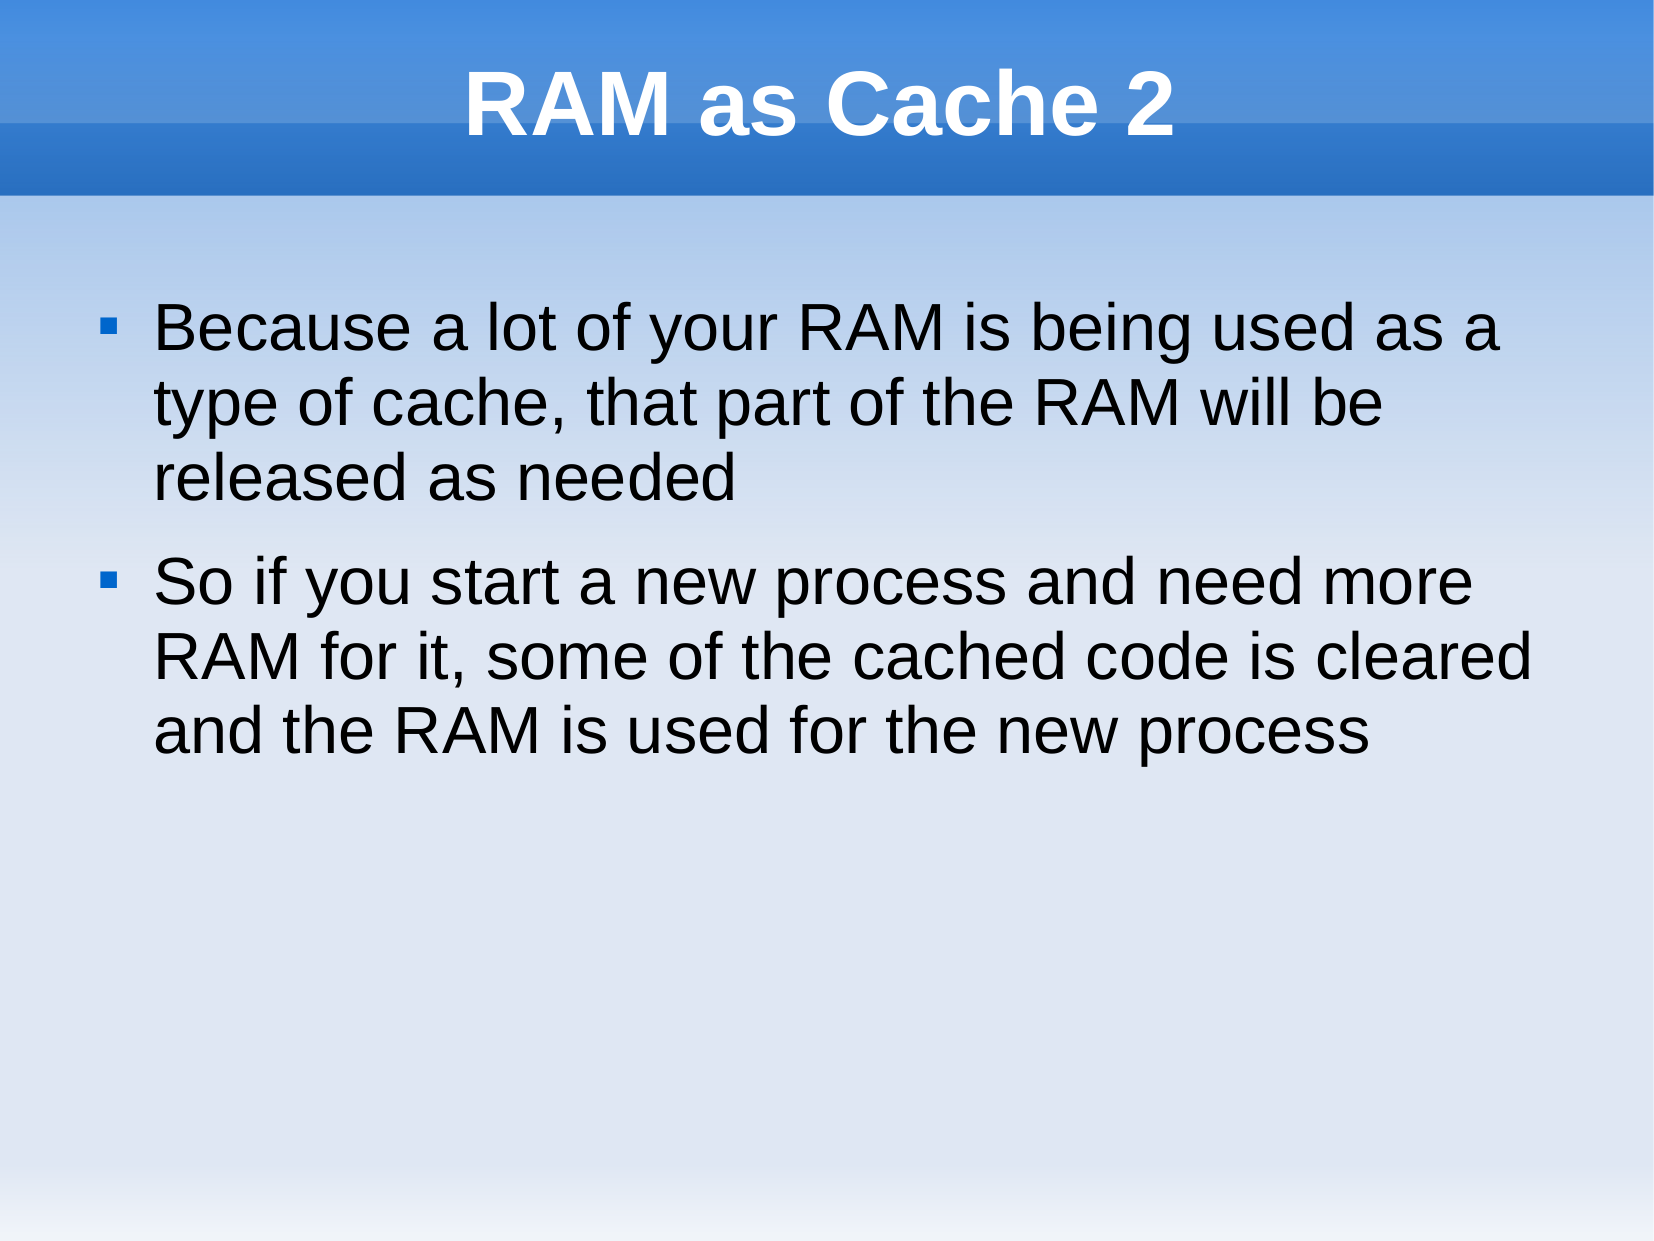

# RAM as Cache 2
Because a lot of your RAM is being used as a type of cache, that part of the RAM will be released as needed
So if you start a new process and need more RAM for it, some of the cached code is cleared and the RAM is used for the new process